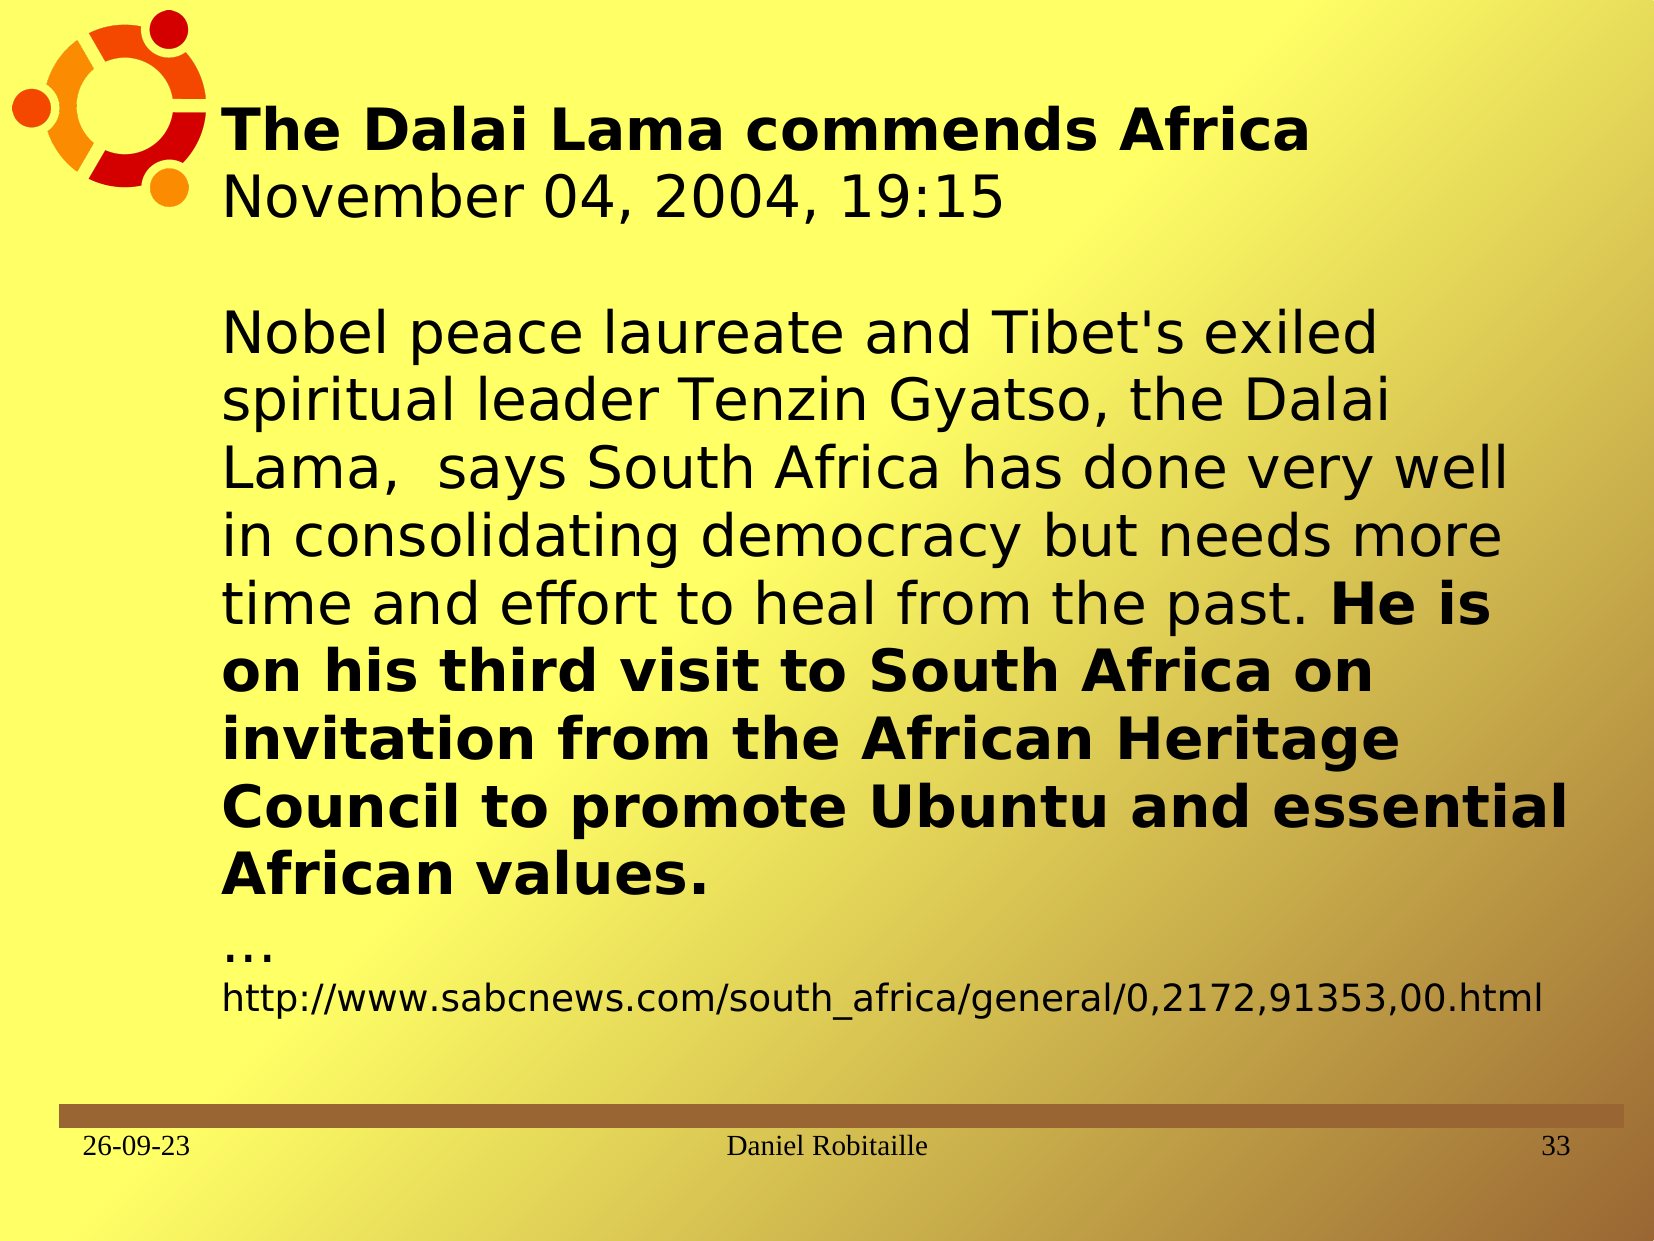

The Dalai Lama commends Africa
November 04, 2004, 19:15
Nobel peace laureate and Tibet's exiled spiritual leader Tenzin Gyatso, the Dalai Lama, says South Africa has done very well in consolidating democracy but needs more time and effort to heal from the past. He is on his third visit to South Africa on invitation from the African Heritage Council to promote Ubuntu and essential African values.
...
http://www.sabcnews.com/south_africa/general/0,2172,91353,00.html
Daniel Robitaille
33